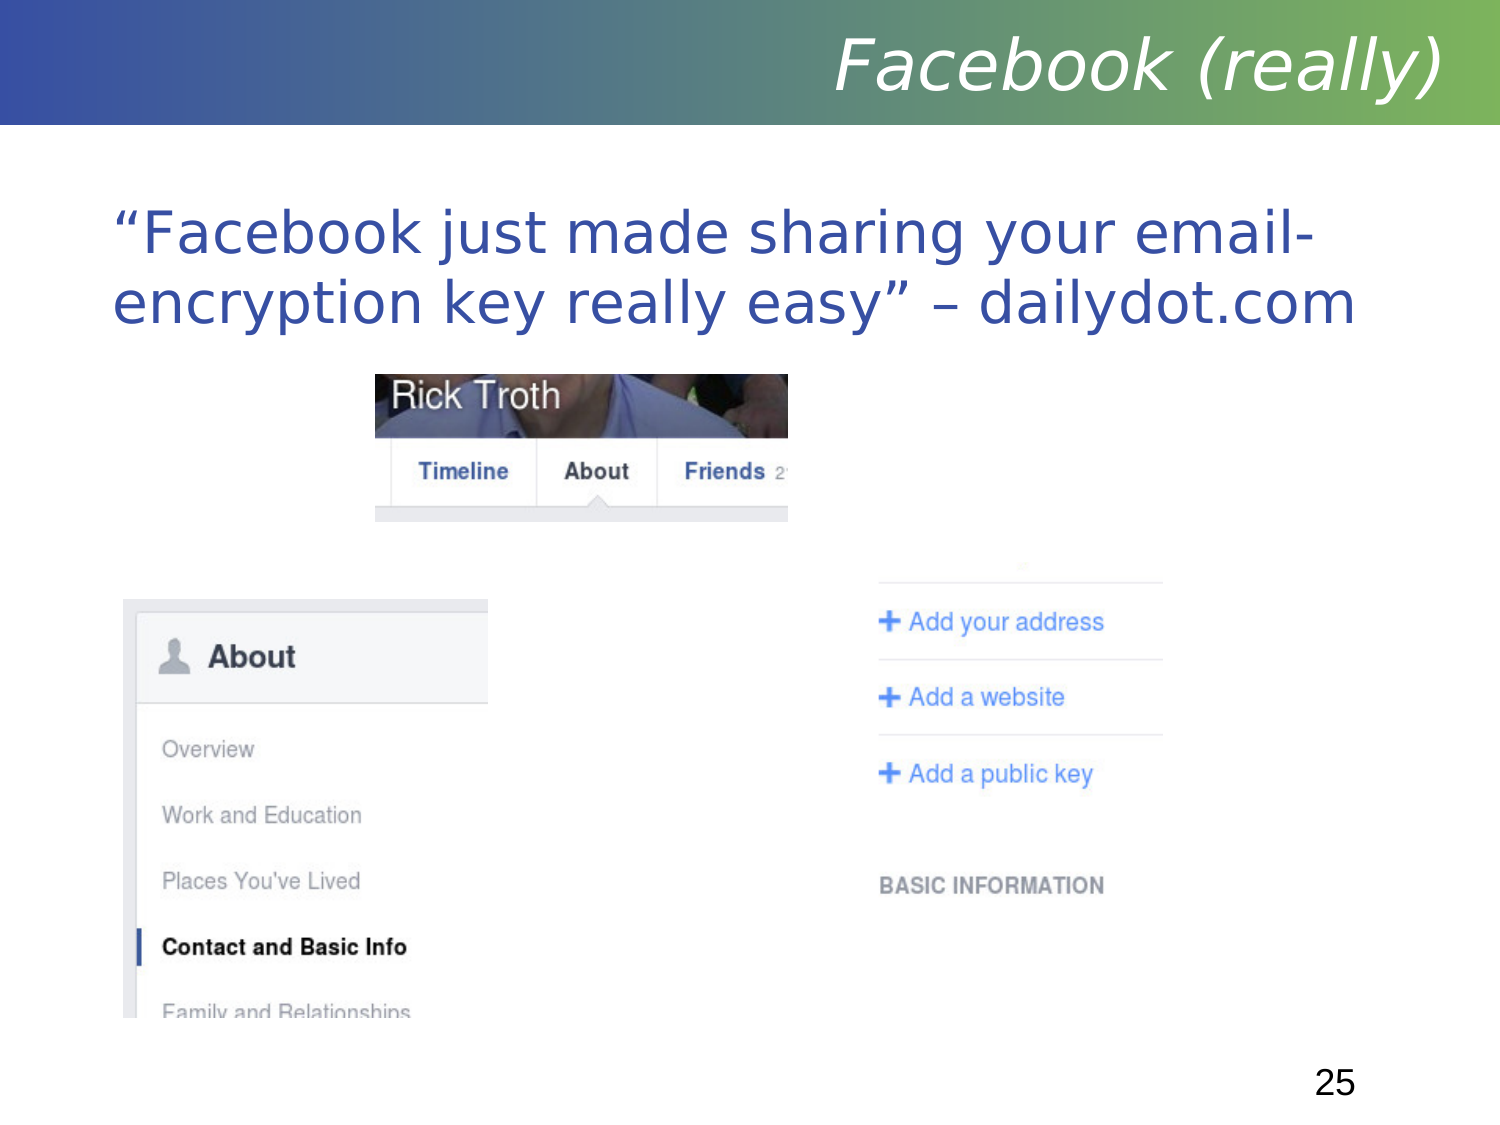

# Facebook (really)
“Facebook just made sharing your email-encryption key really easy” – dailydot.com
25